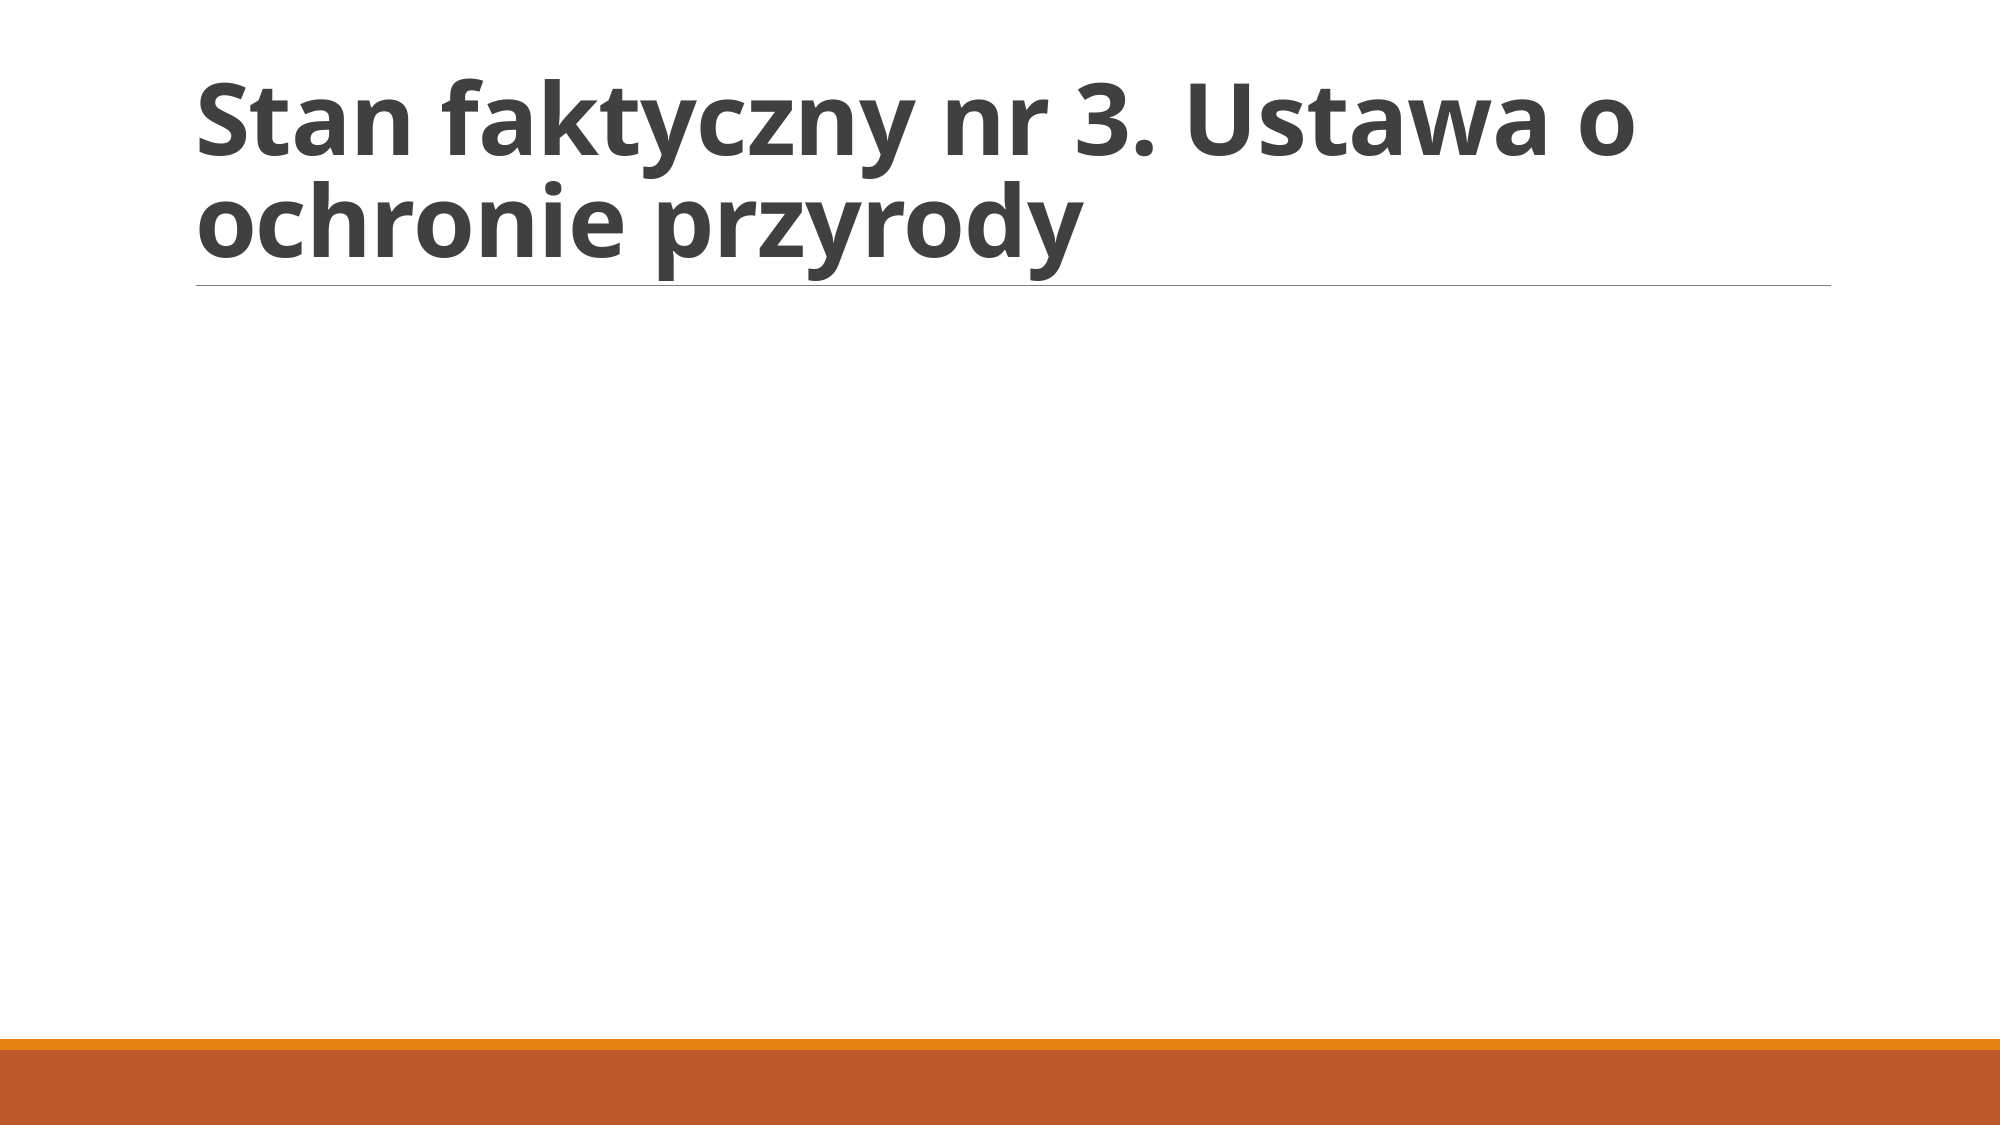

# Stan faktyczny nr 3. Ustawa o ochronie przyrody